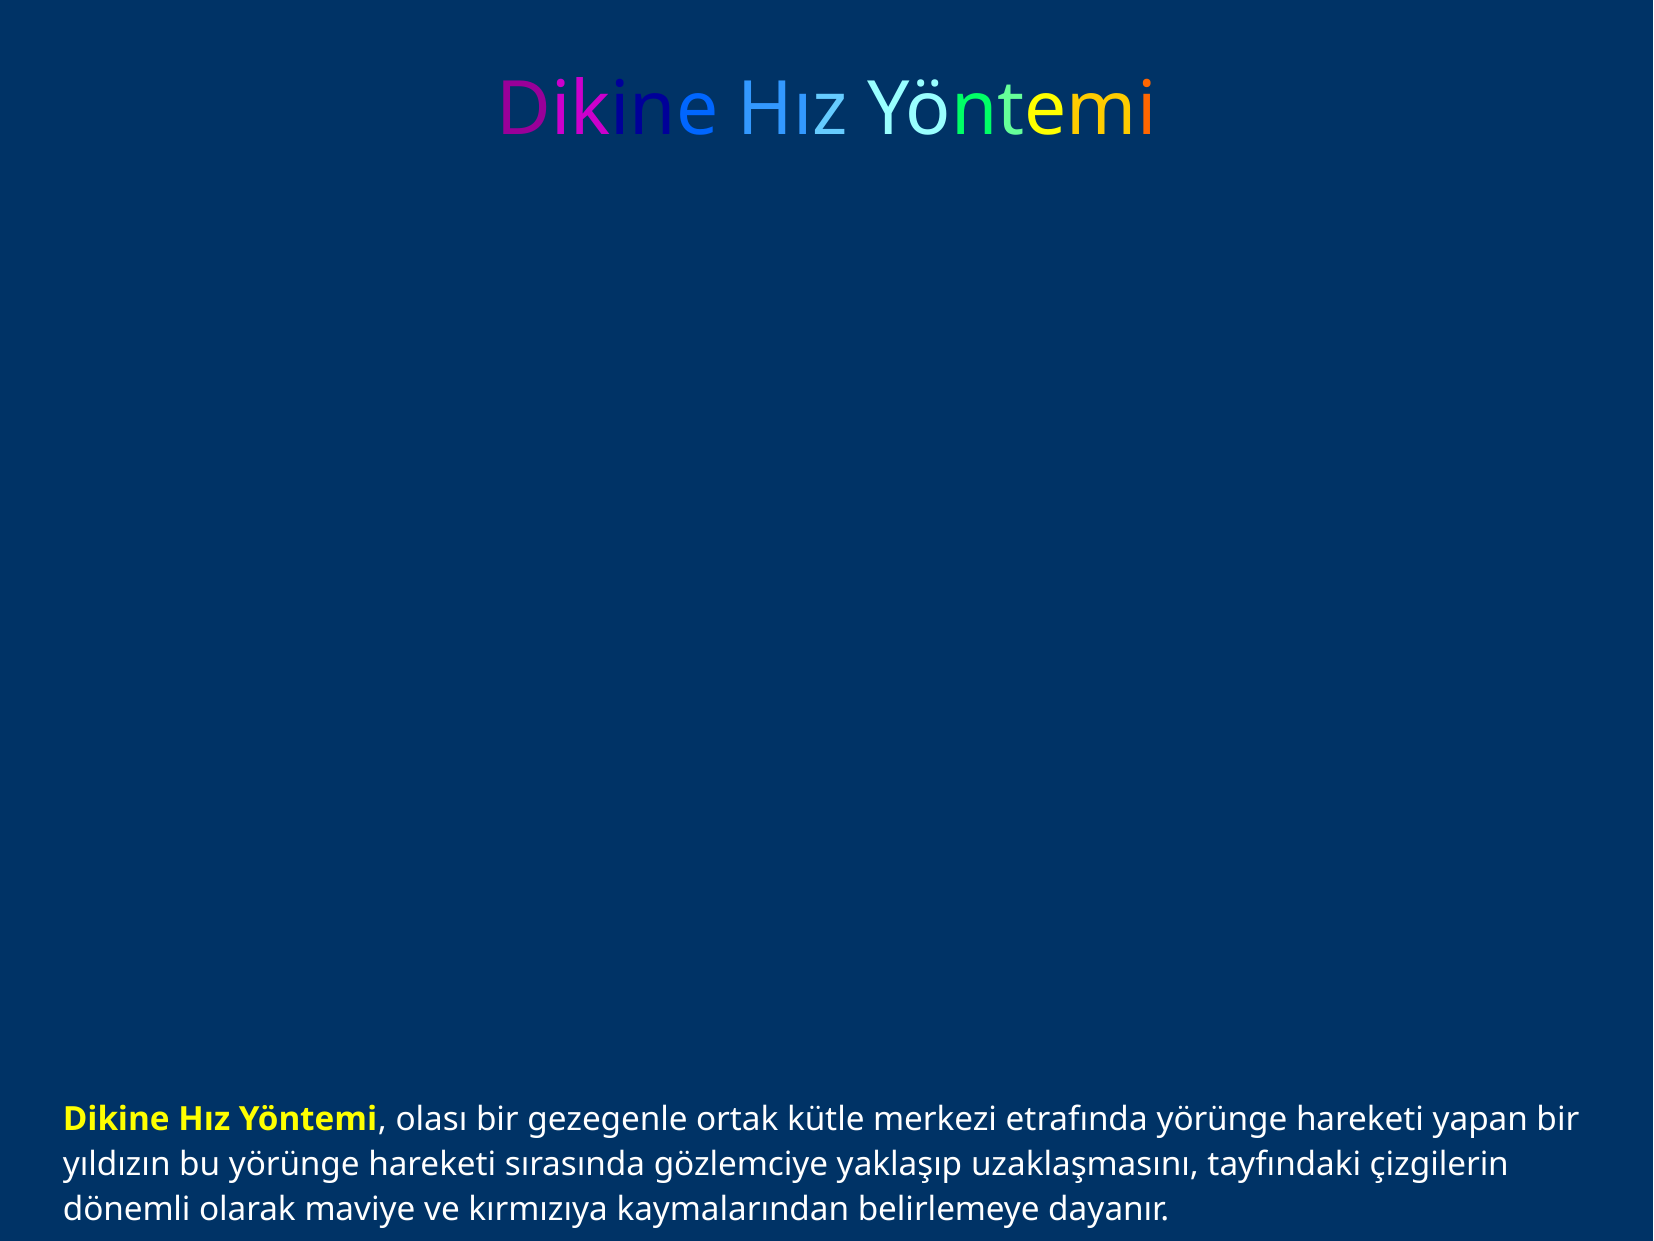

# Dikine Hız Yöntemi
Dikine Hız Yöntemi, olası bir gezegenle ortak kütle merkezi etrafında yörünge hareketi yapan bir yıldızın bu yörünge hareketi sırasında gözlemciye yaklaşıp uzaklaşmasını, tayfındaki çizgilerin dönemli olarak maviye ve kırmızıya kaymalarından belirlemeye dayanır.